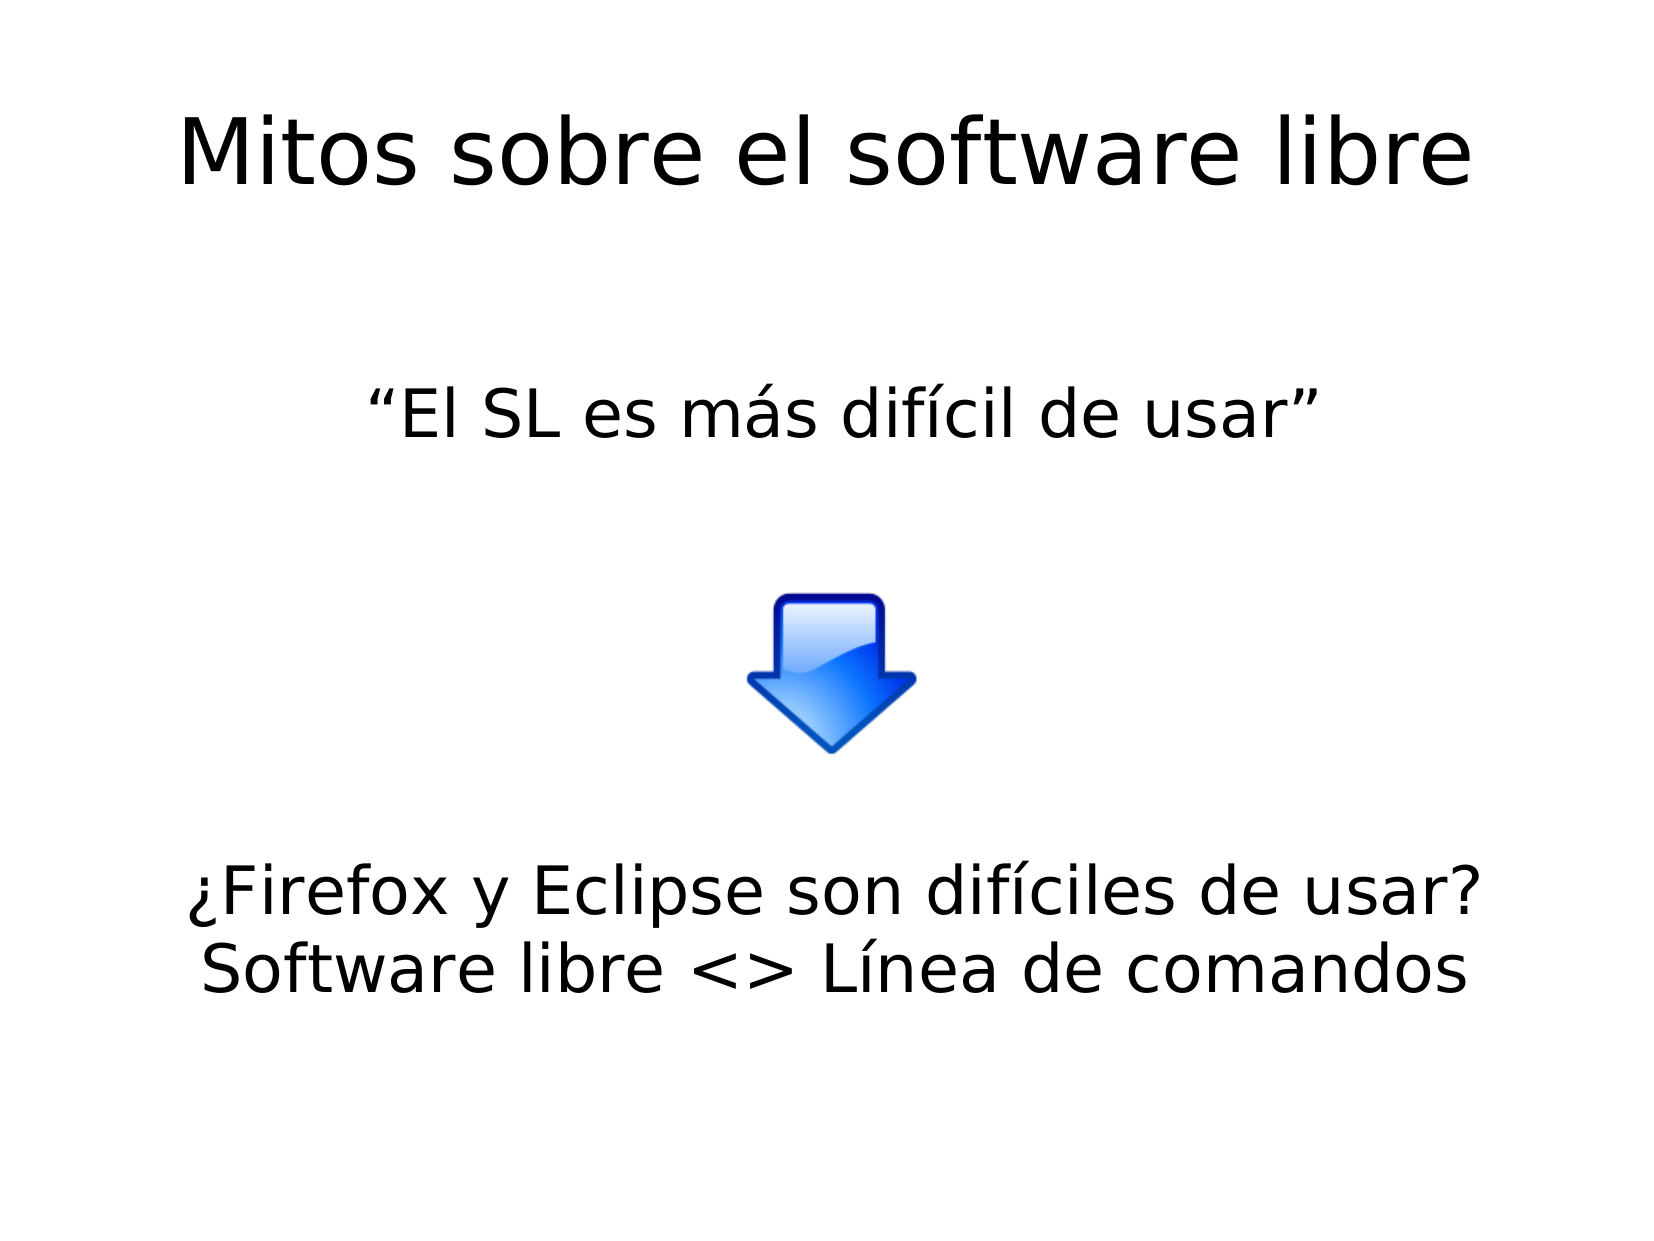

# Mitos sobre el software libre
“El SL es más difícil de usar”
¿Firefox y Eclipse son difíciles de usar?
Software libre <> Línea de comandos